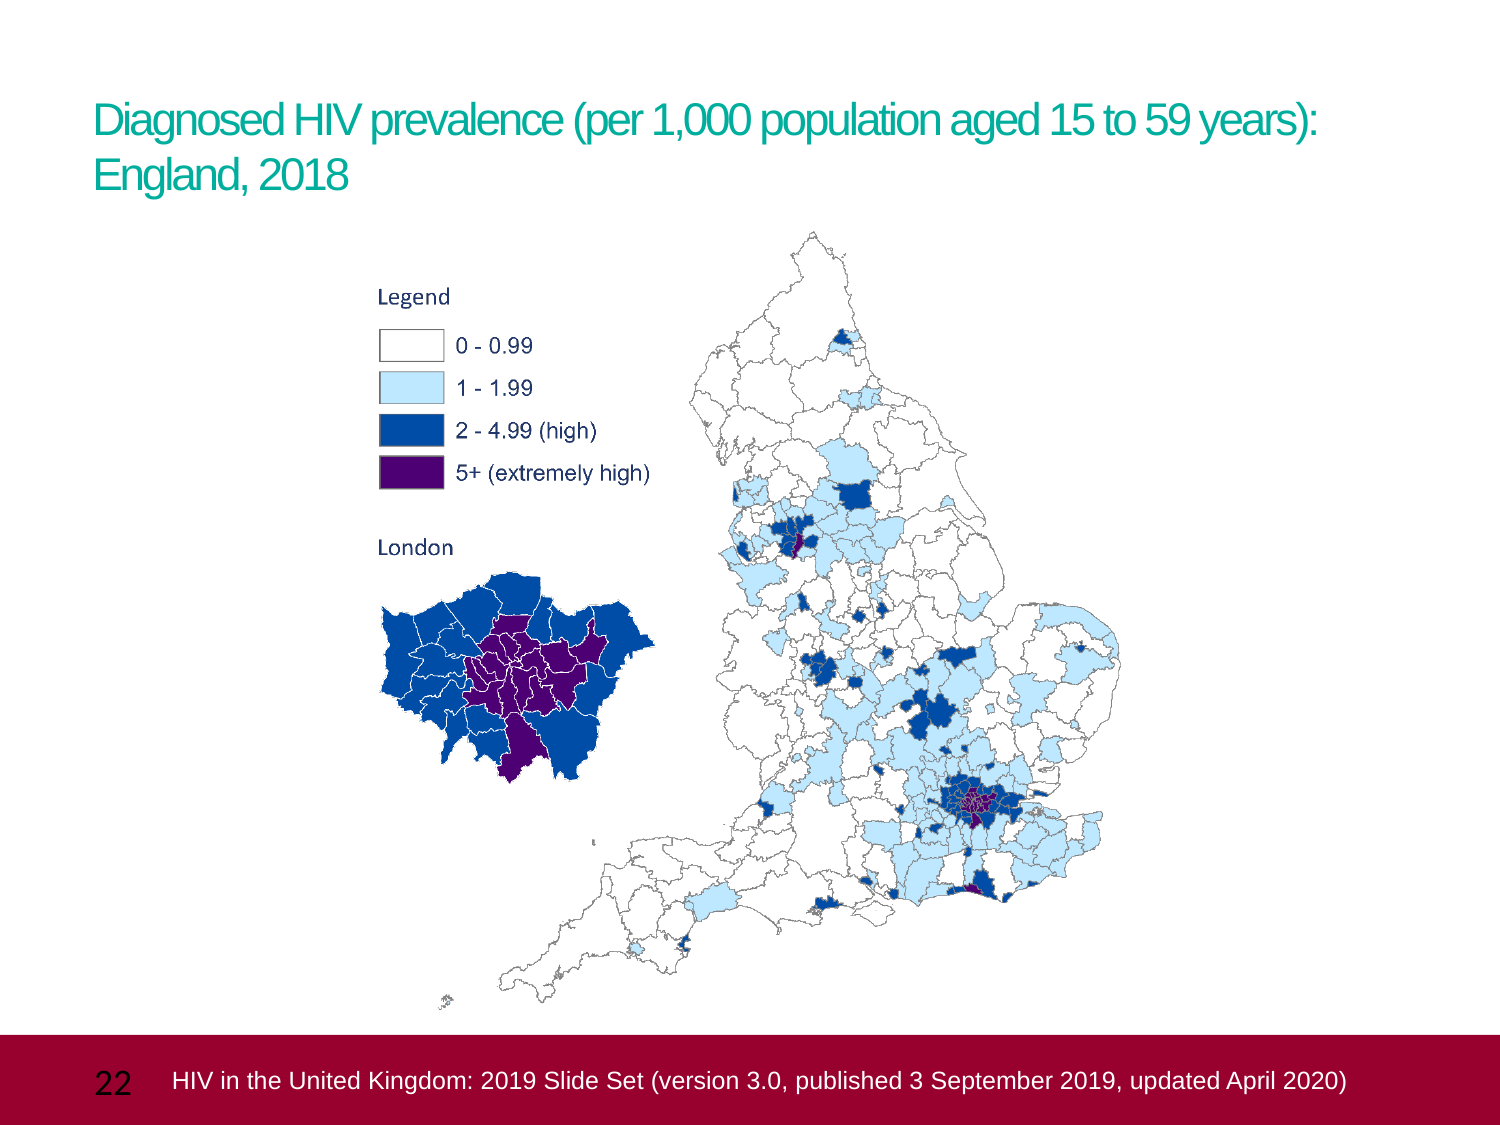

# Diagnosed HIV prevalence (per 1,000 population aged 15 to 59 years): England, 2018
 1
HIV in the United Kingdom: 2019 Slide Set (version 3.0, published 3 September 2019, updated April 2020)